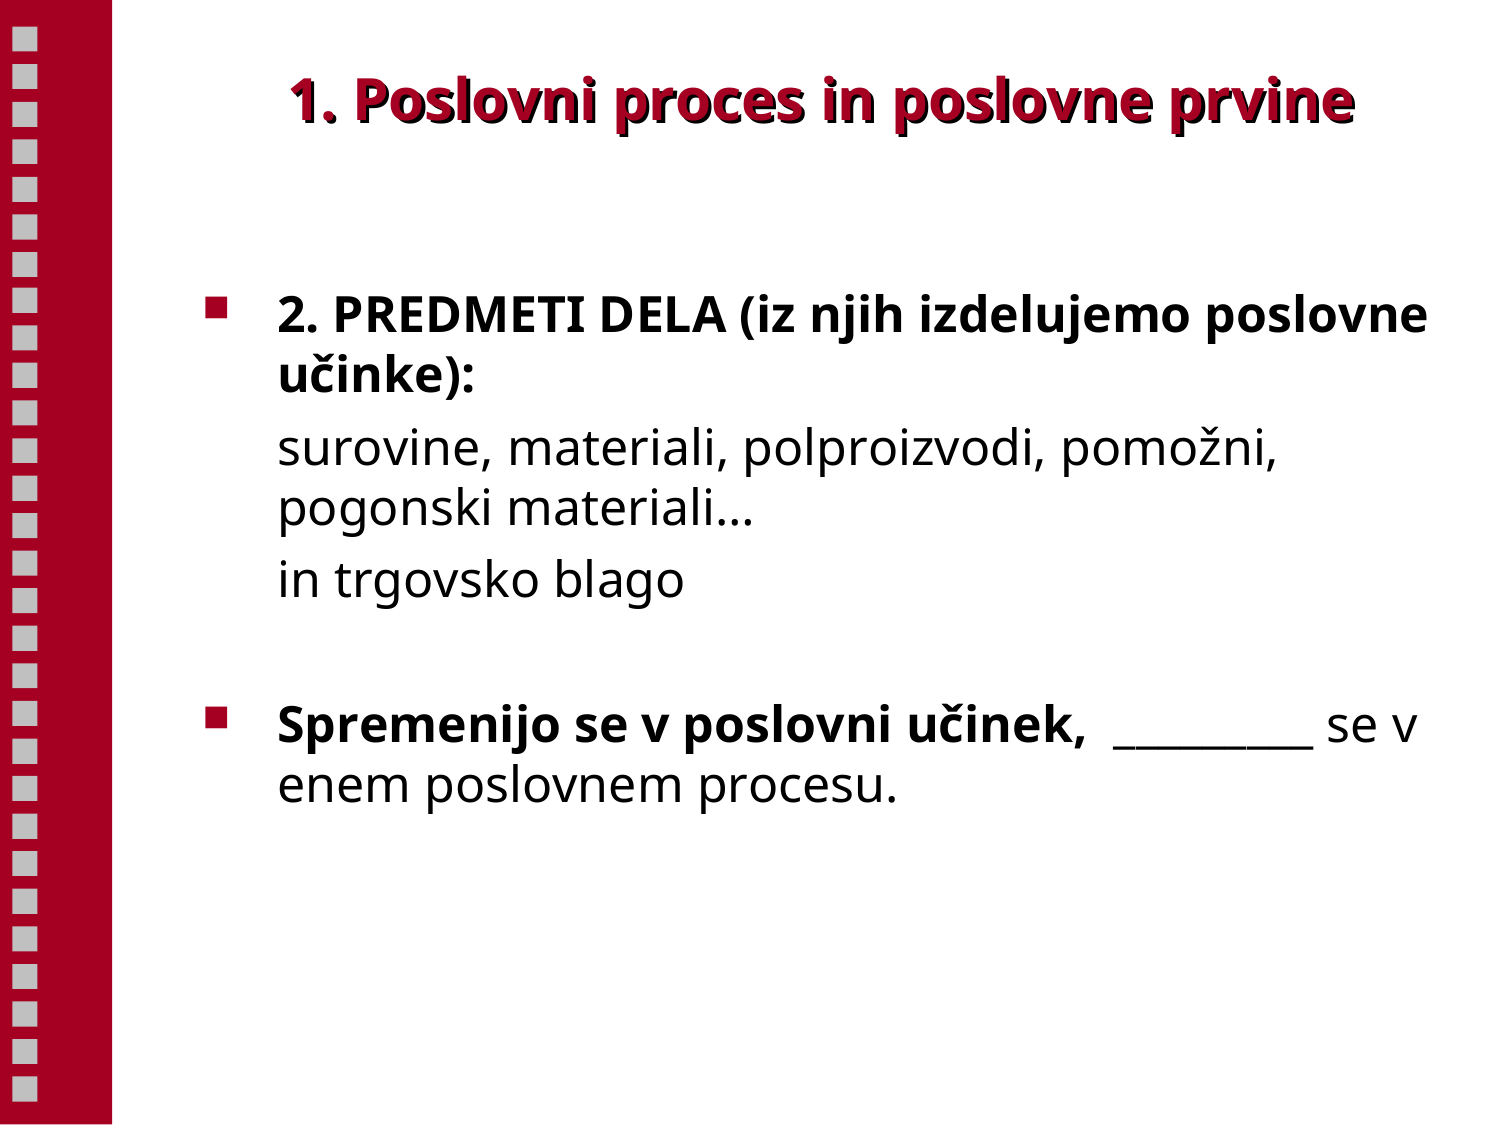

1. Poslovni proces in poslovne prvine
2. PREDMETI DELA (iz njih izdelujemo poslovne učinke):
	surovine, materiali, polproizvodi, pomožni, pogonski materiali…
	in trgovsko blago
Spremenijo se v poslovni učinek, _________ se v enem poslovnem procesu.